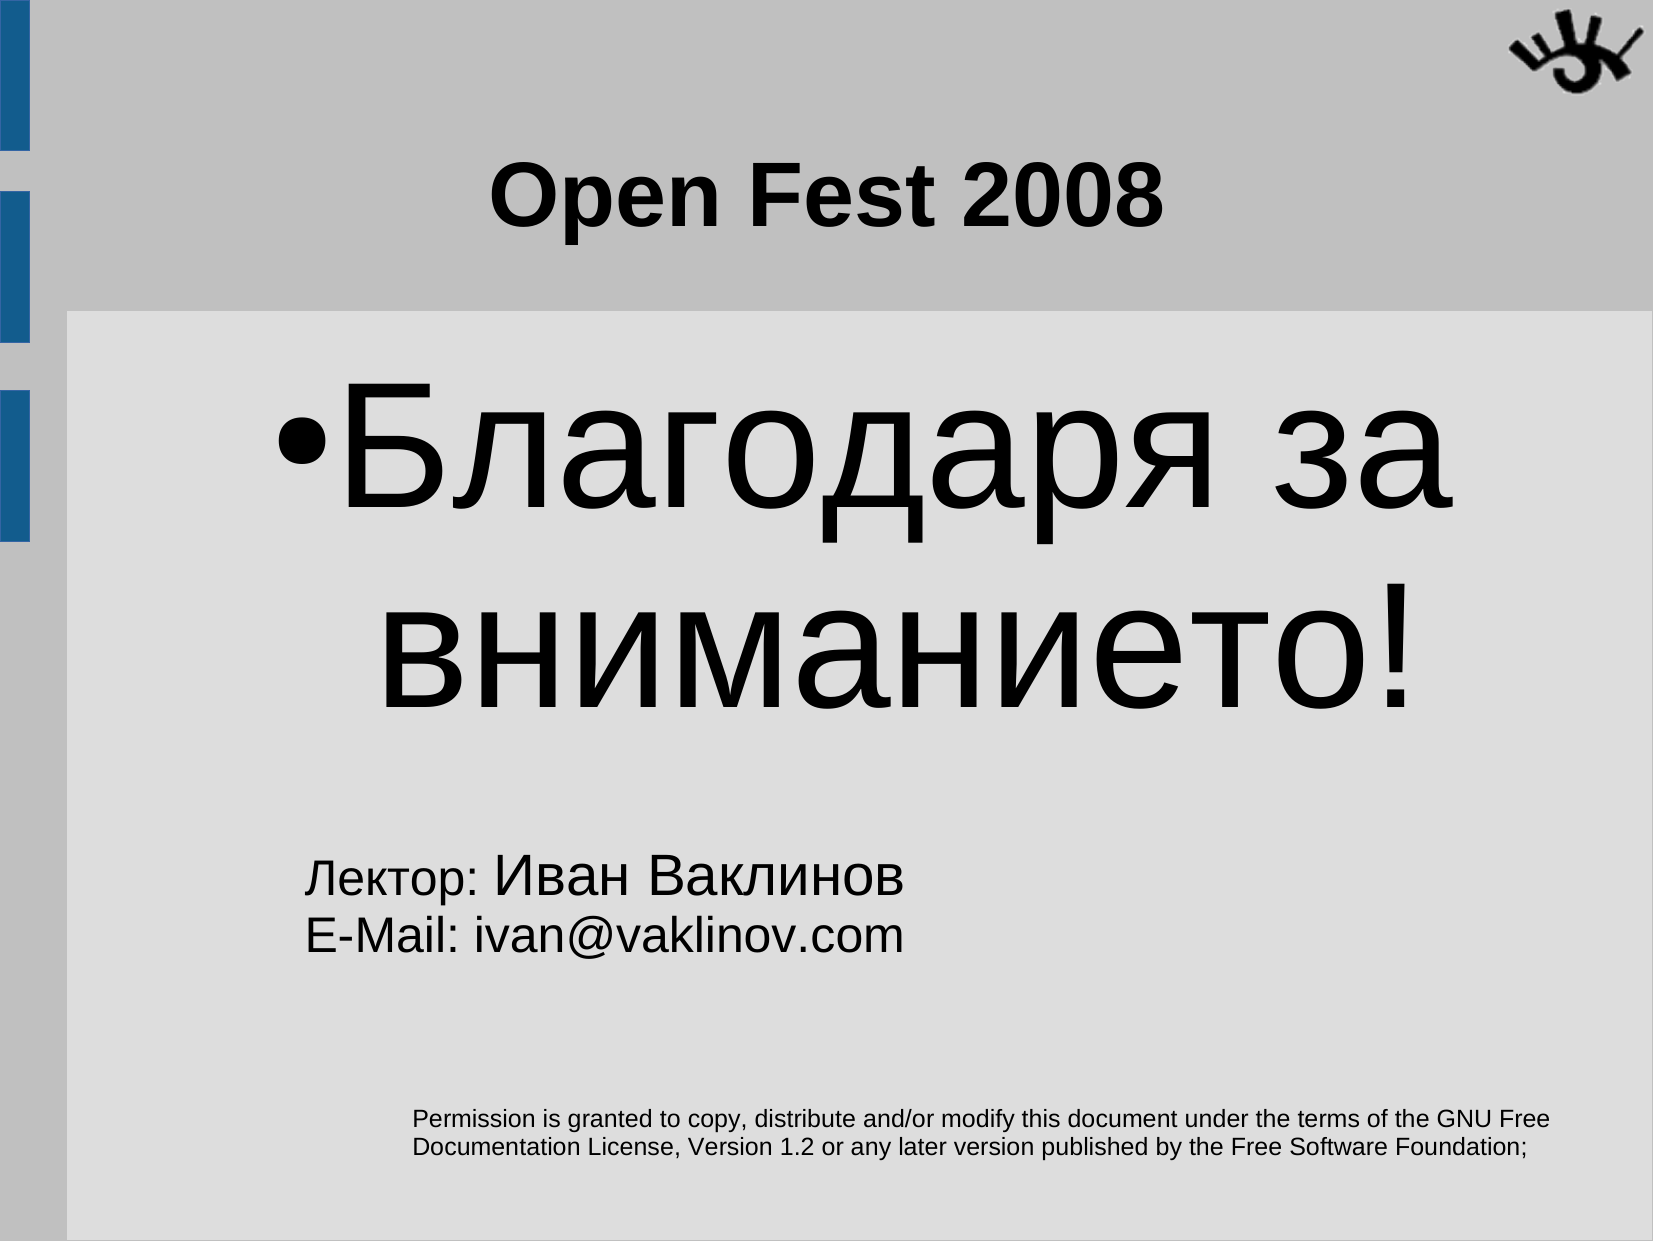

# Open Fest 2008
Благодаря за вниманието!
Лектор: Иван Ваклинов
E-Mail: ivan@vaklinov.com
Permission is granted to copy, distribute and/or modify this document under the terms of the GNU Free Documentation License, Version 1.2 or any later version published by the Free Software Foundation;